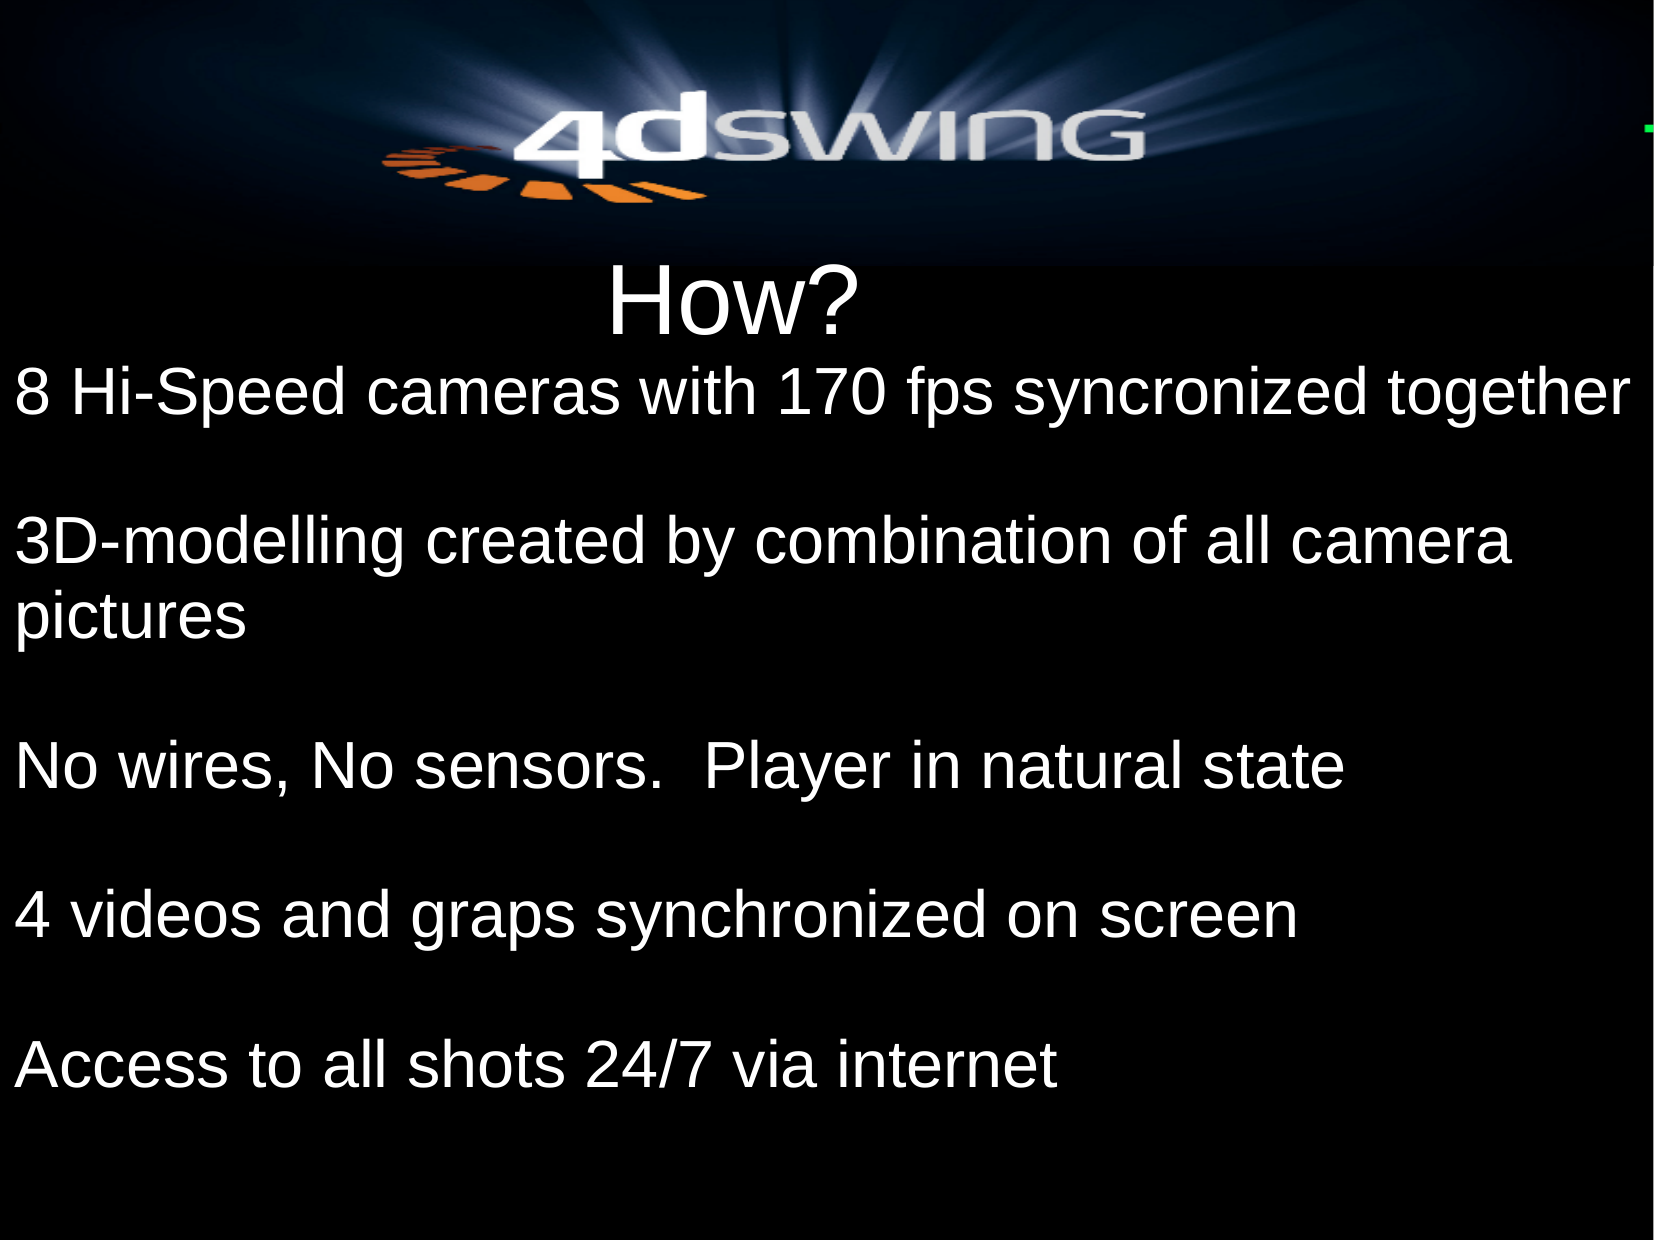

How?
8 Hi-Speed cameras with 170 fps syncronized together
3D-modelling created by combination of all camera pictures
No wires, No sensors. Player in natural state
4 videos and graps synchronized on screen
Access to all shots 24/7 via internet